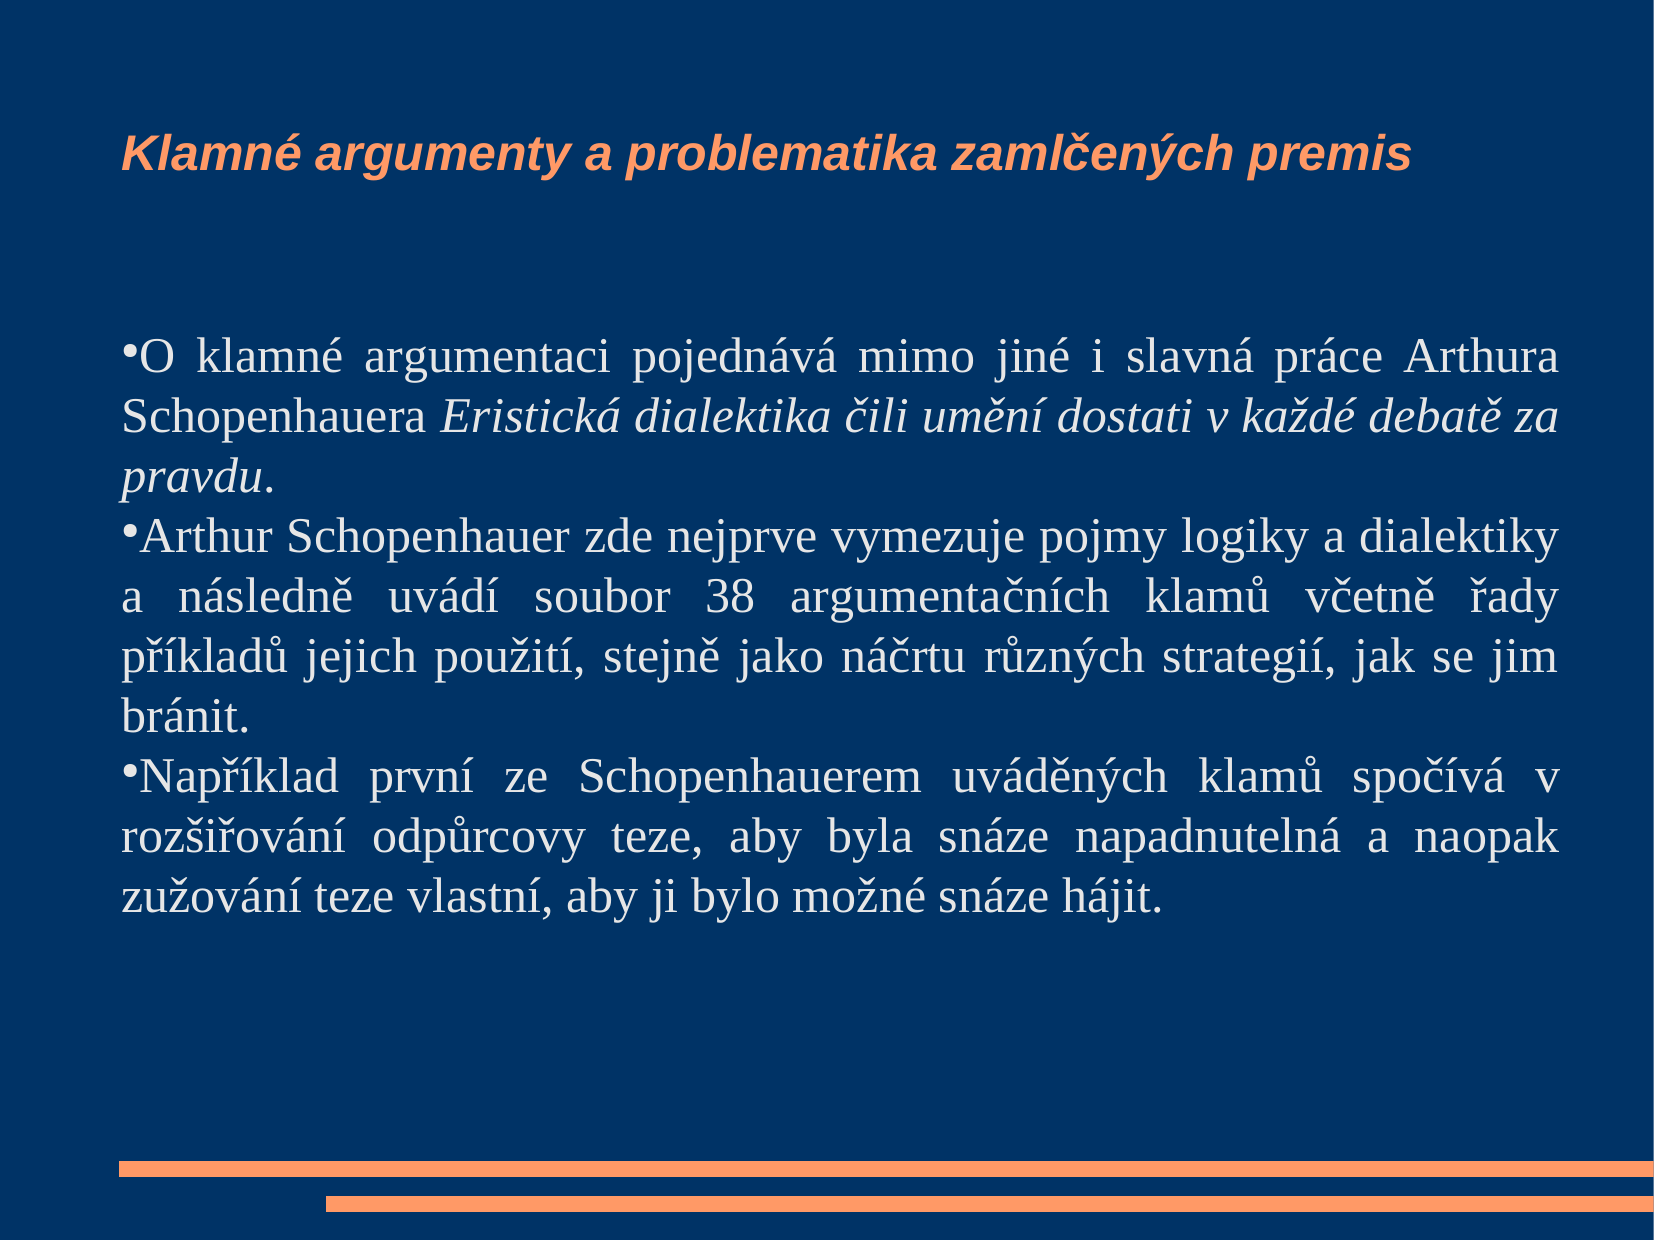

# Klamné argumenty a problematika zamlčených premis
O klamné argumentaci pojednává mimo jiné i slavná práce Arthura Schopenhauera Eristická dialektika čili umění dostati v každé debatě za pravdu.
Arthur Schopenhauer zde nejprve vymezuje pojmy logiky a dialektiky a následně uvádí soubor 38 argumentačních klamů včetně řady příkladů jejich použití, stejně jako náčrtu různých strategií, jak se jim bránit.
Například první ze Schopenhauerem uváděných klamů spočívá v rozšiřování odpůrcovy teze, aby byla snáze napadnutelná a naopak zužování teze vlastní, aby ji bylo možné snáze hájit.